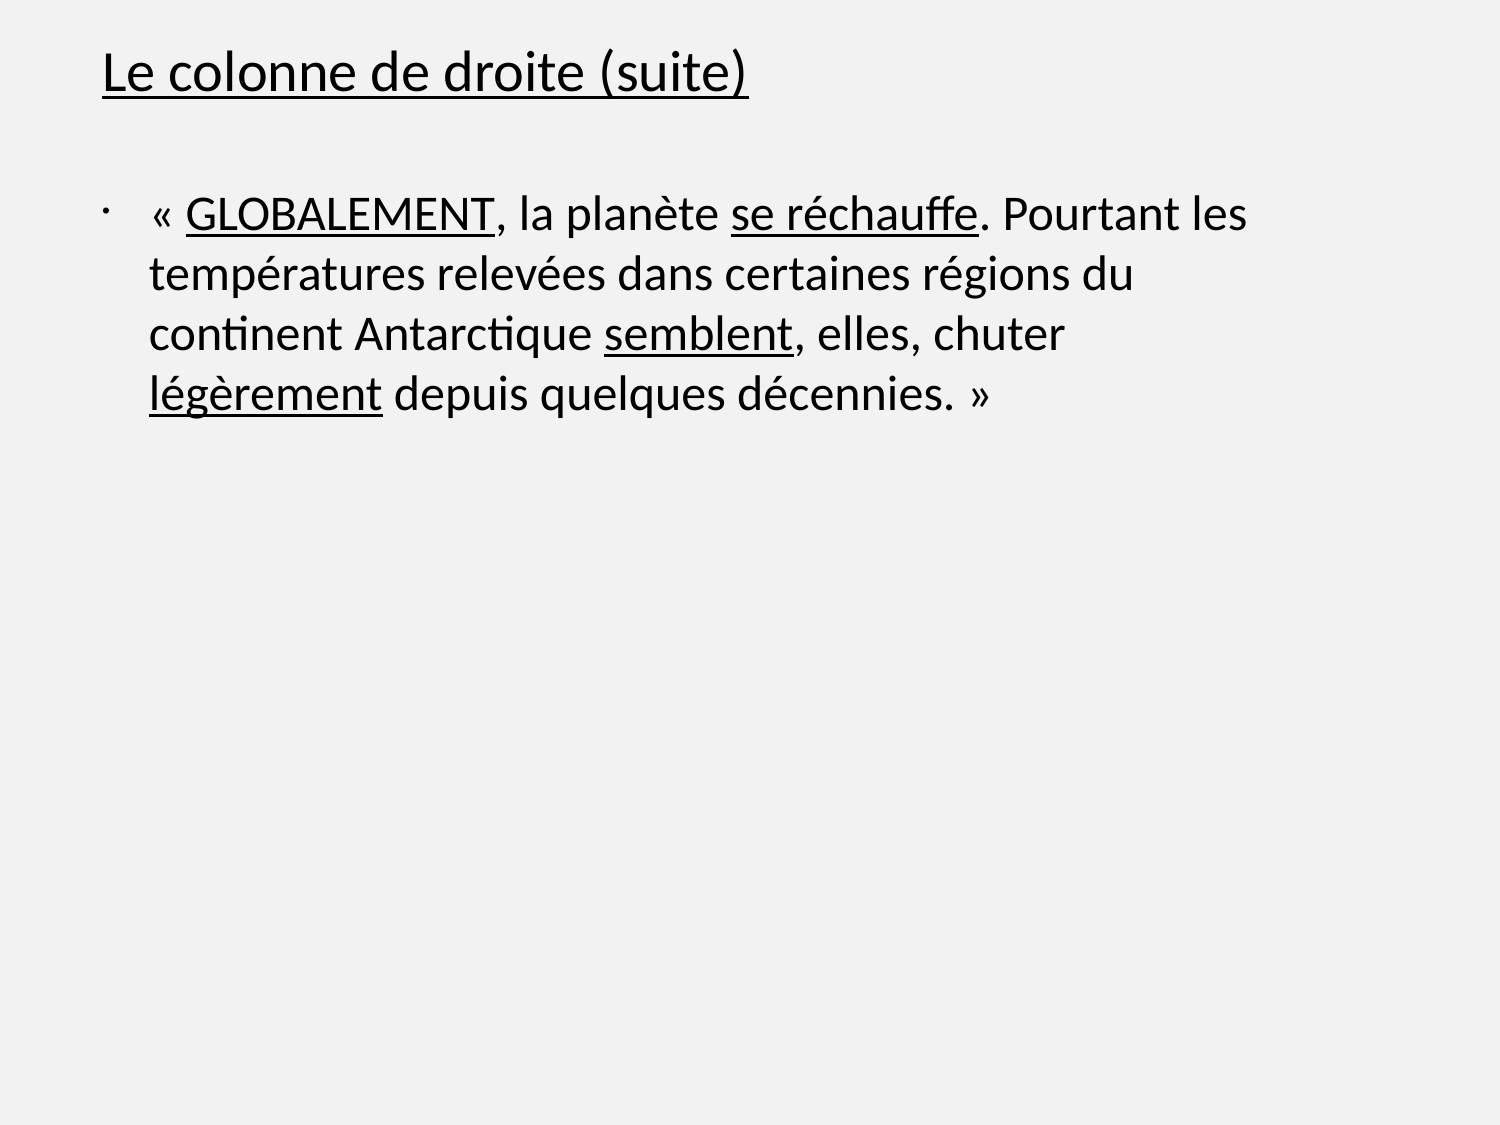

Le colonne de droite (suite)
« GLOBALEMENT, la planète se réchauffe. Pourtant les températures relevées dans certaines régions du continent Antarctique semblent, elles, chuter légèrement depuis quelques décennies. »